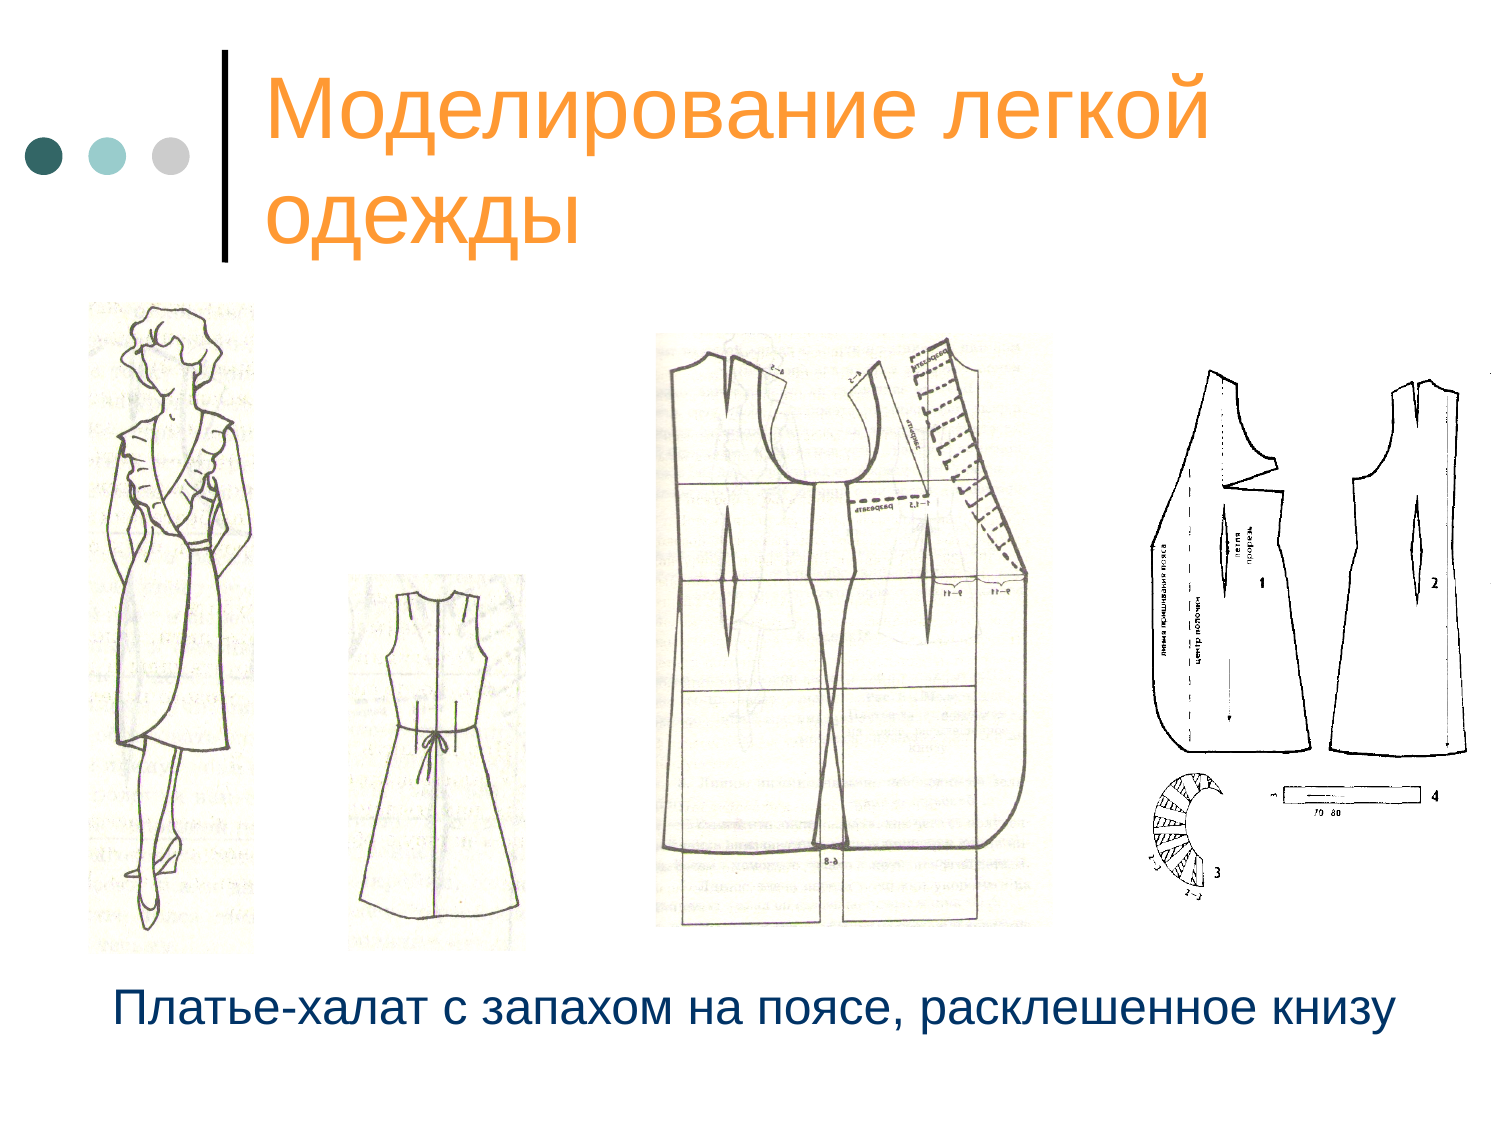

# Моделирование легкой одежды
Платье-халат с запахом на поясе, расклешенное книзу